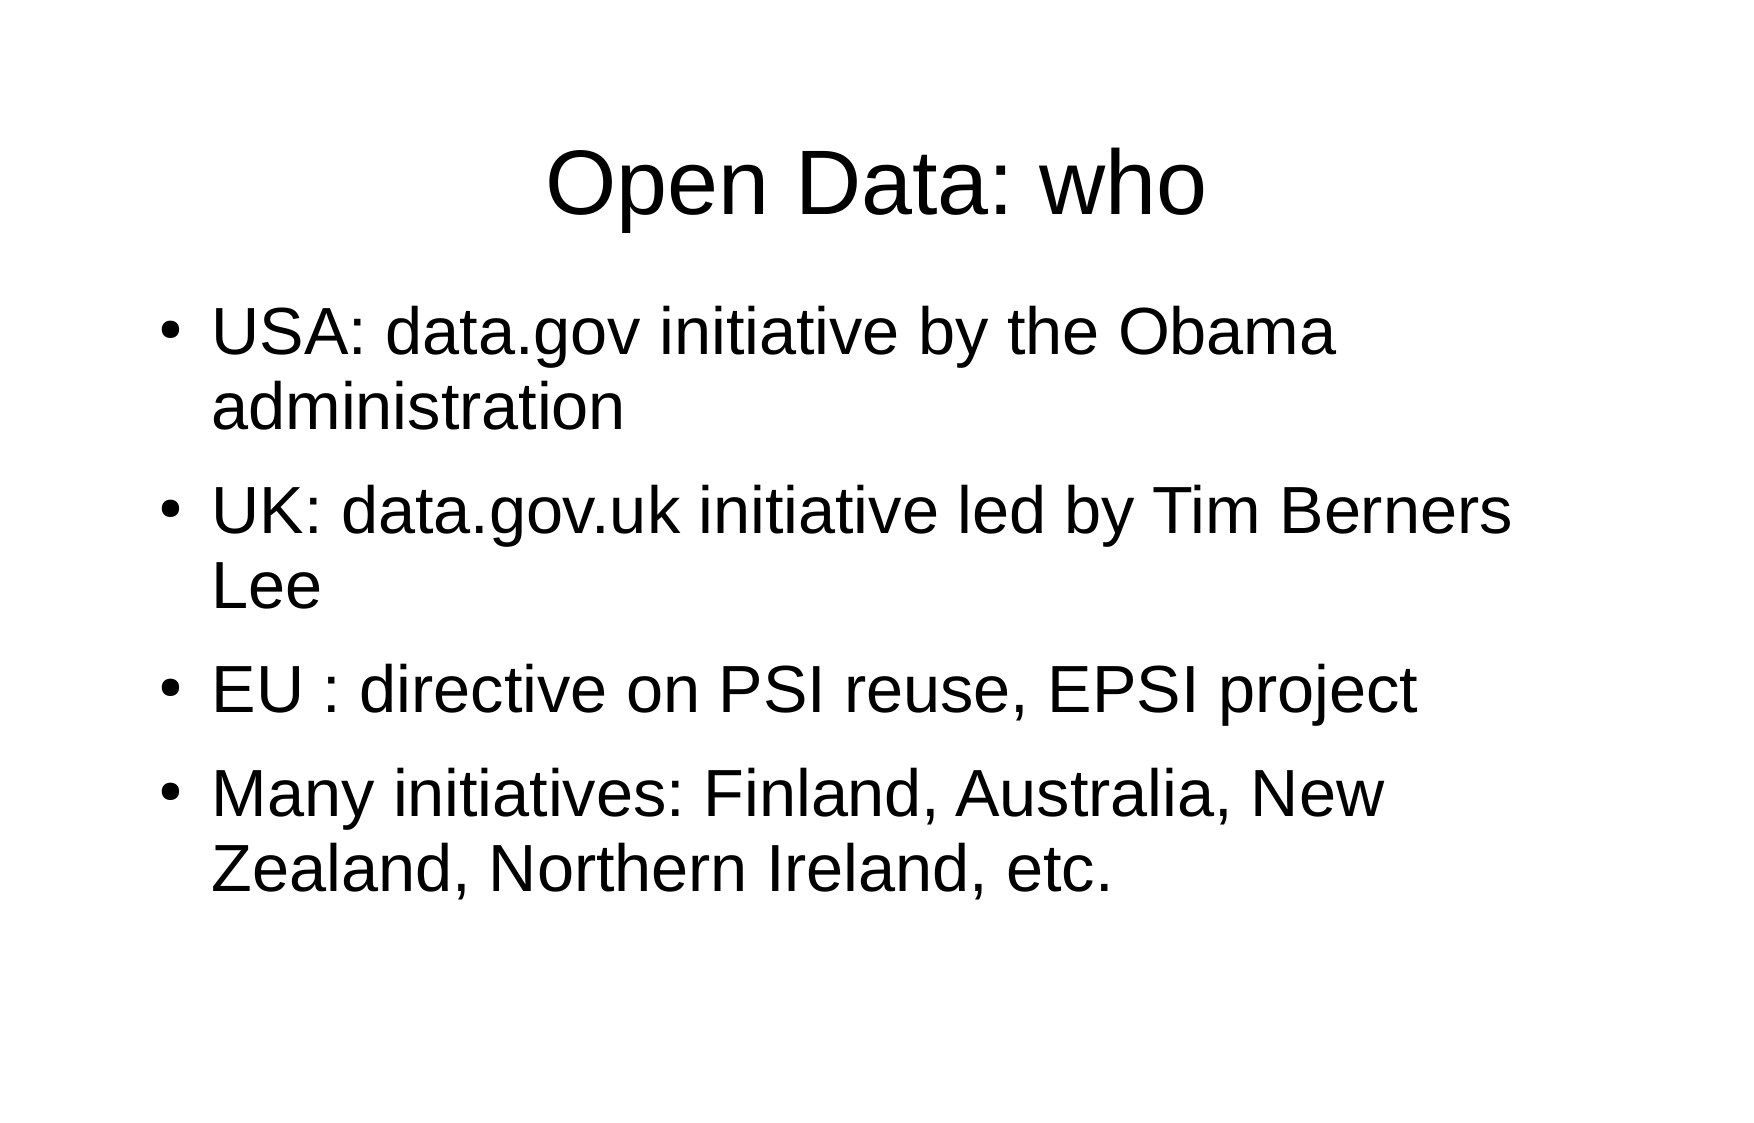

# Open Data: who
USA: data.gov initiative by the Obama administration
UK: data.gov.uk initiative led by Tim Berners Lee
EU : directive on PSI reuse, EPSI project
Many initiatives: Finland, Australia, New Zealand, Northern Ireland, etc.